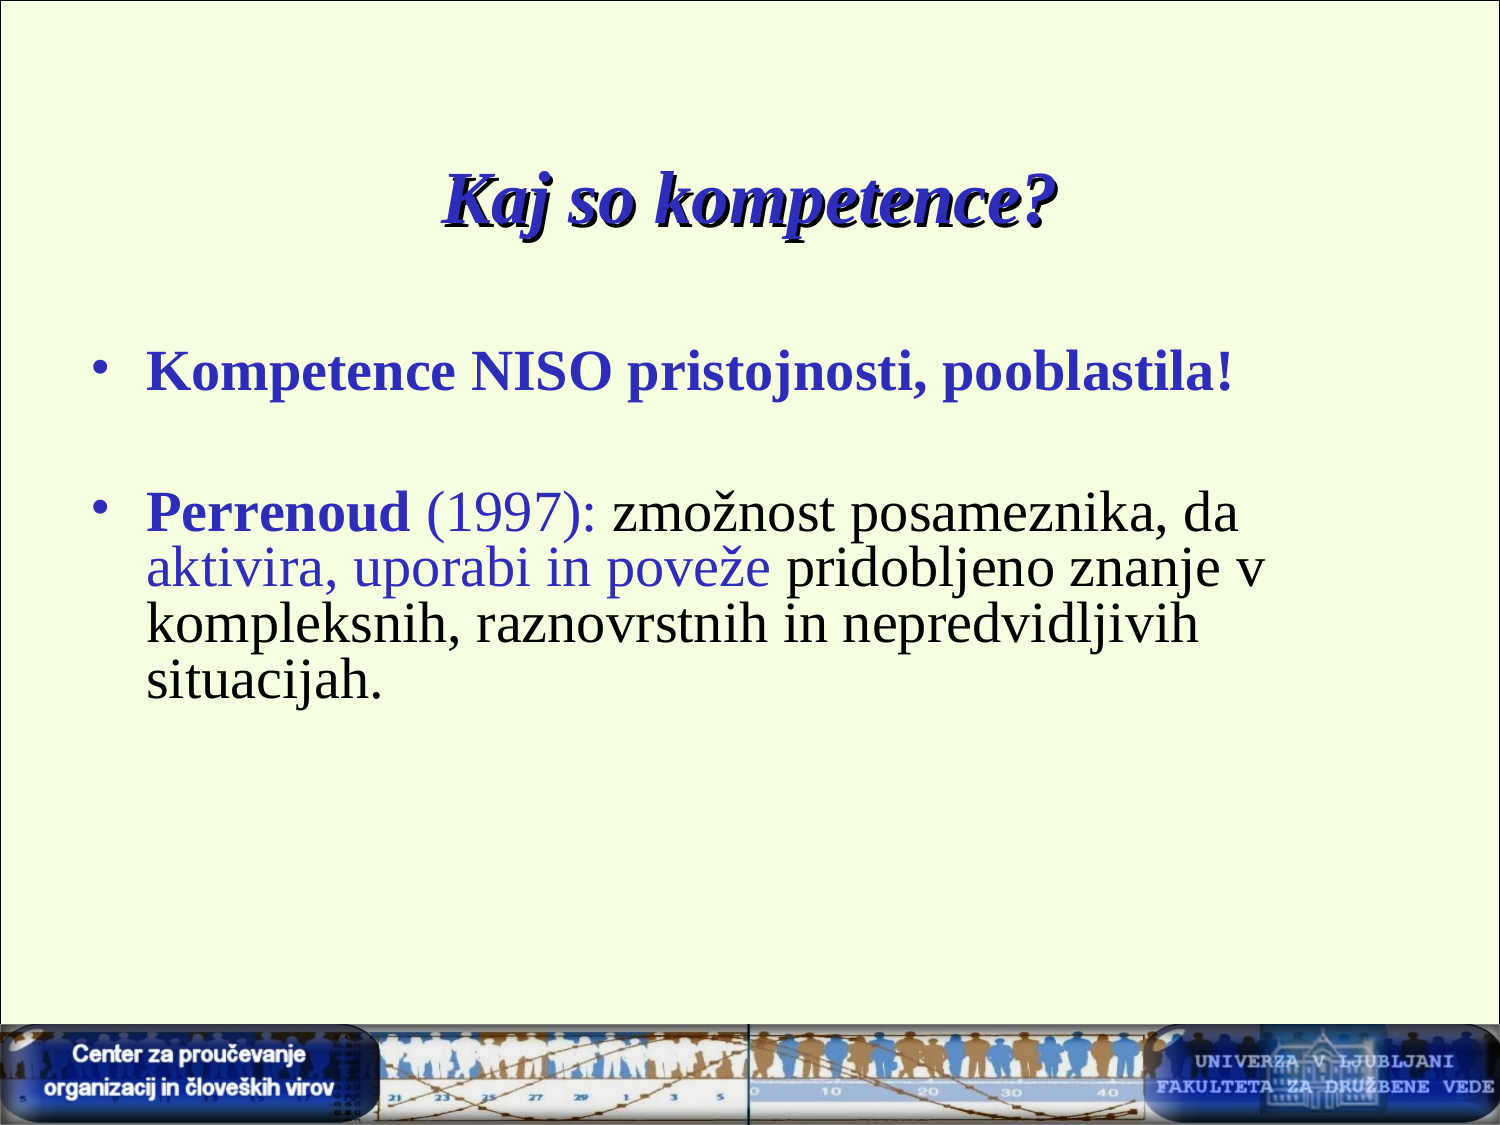

# Kaj so kompetence?
Kompetence NISO pristojnosti, pooblastila!
Perrenoud (1997): zmožnost posameznika, da aktivira, uporabi in poveže pridobljeno znanje v kompleksnih, raznovrstnih in nepredvidljivih situacijah.